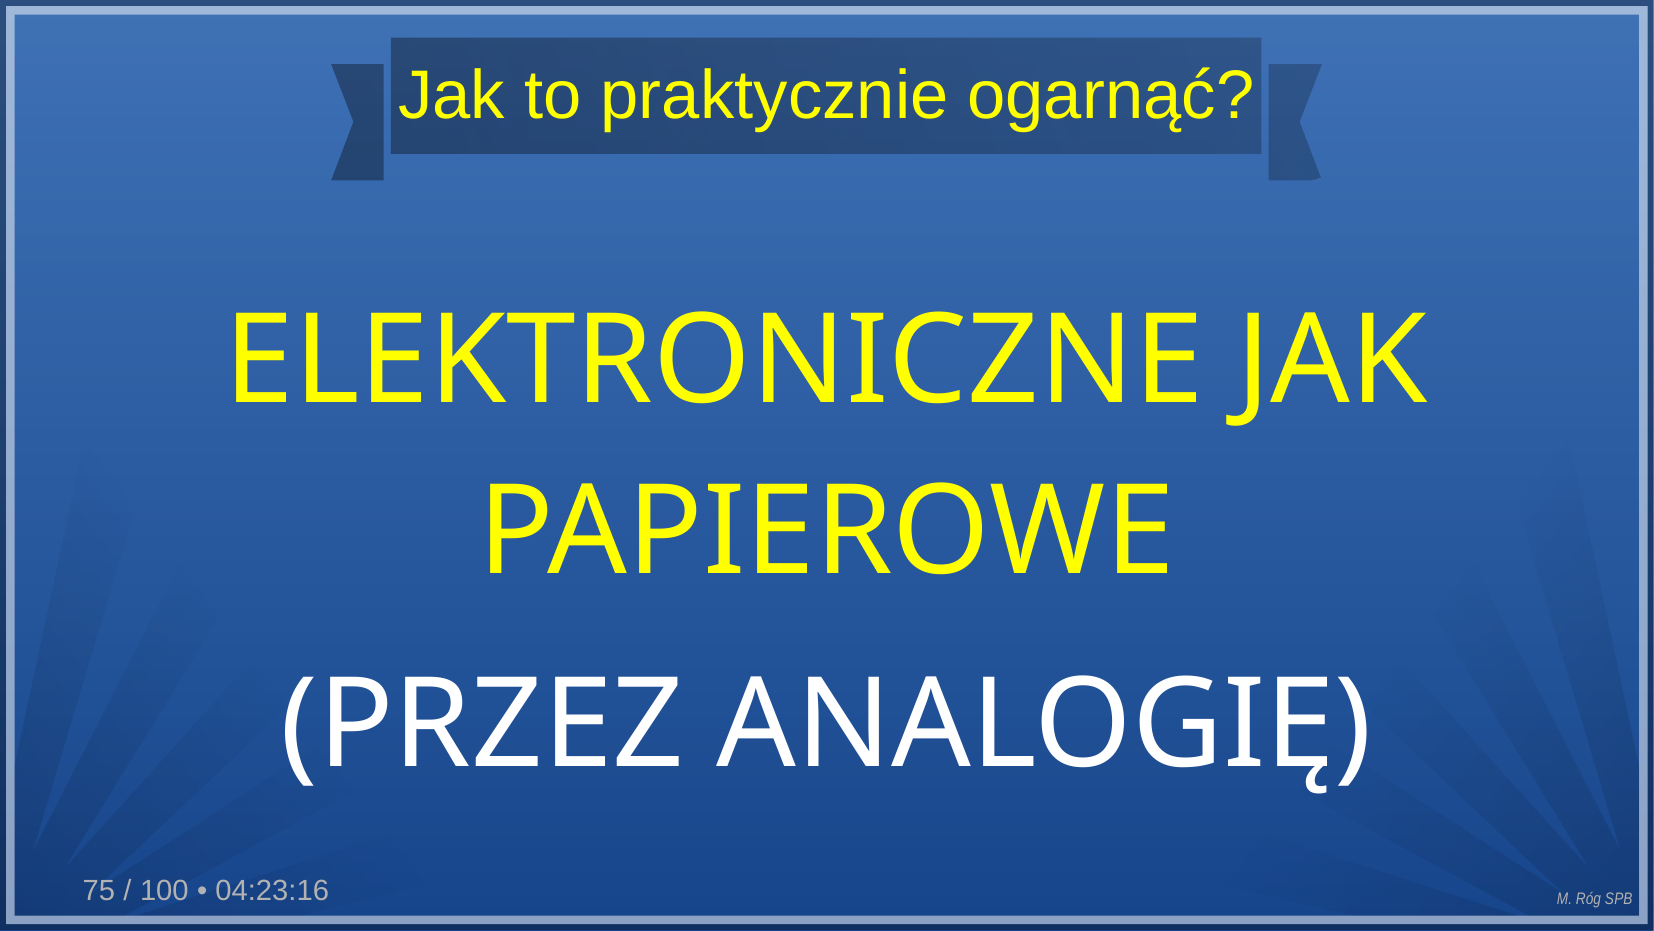

# Jak to praktycznie ogarnąć?
ELEKTRONICZNE JAK PAPIEROWE
(PRZEZ ANALOGIĘ)